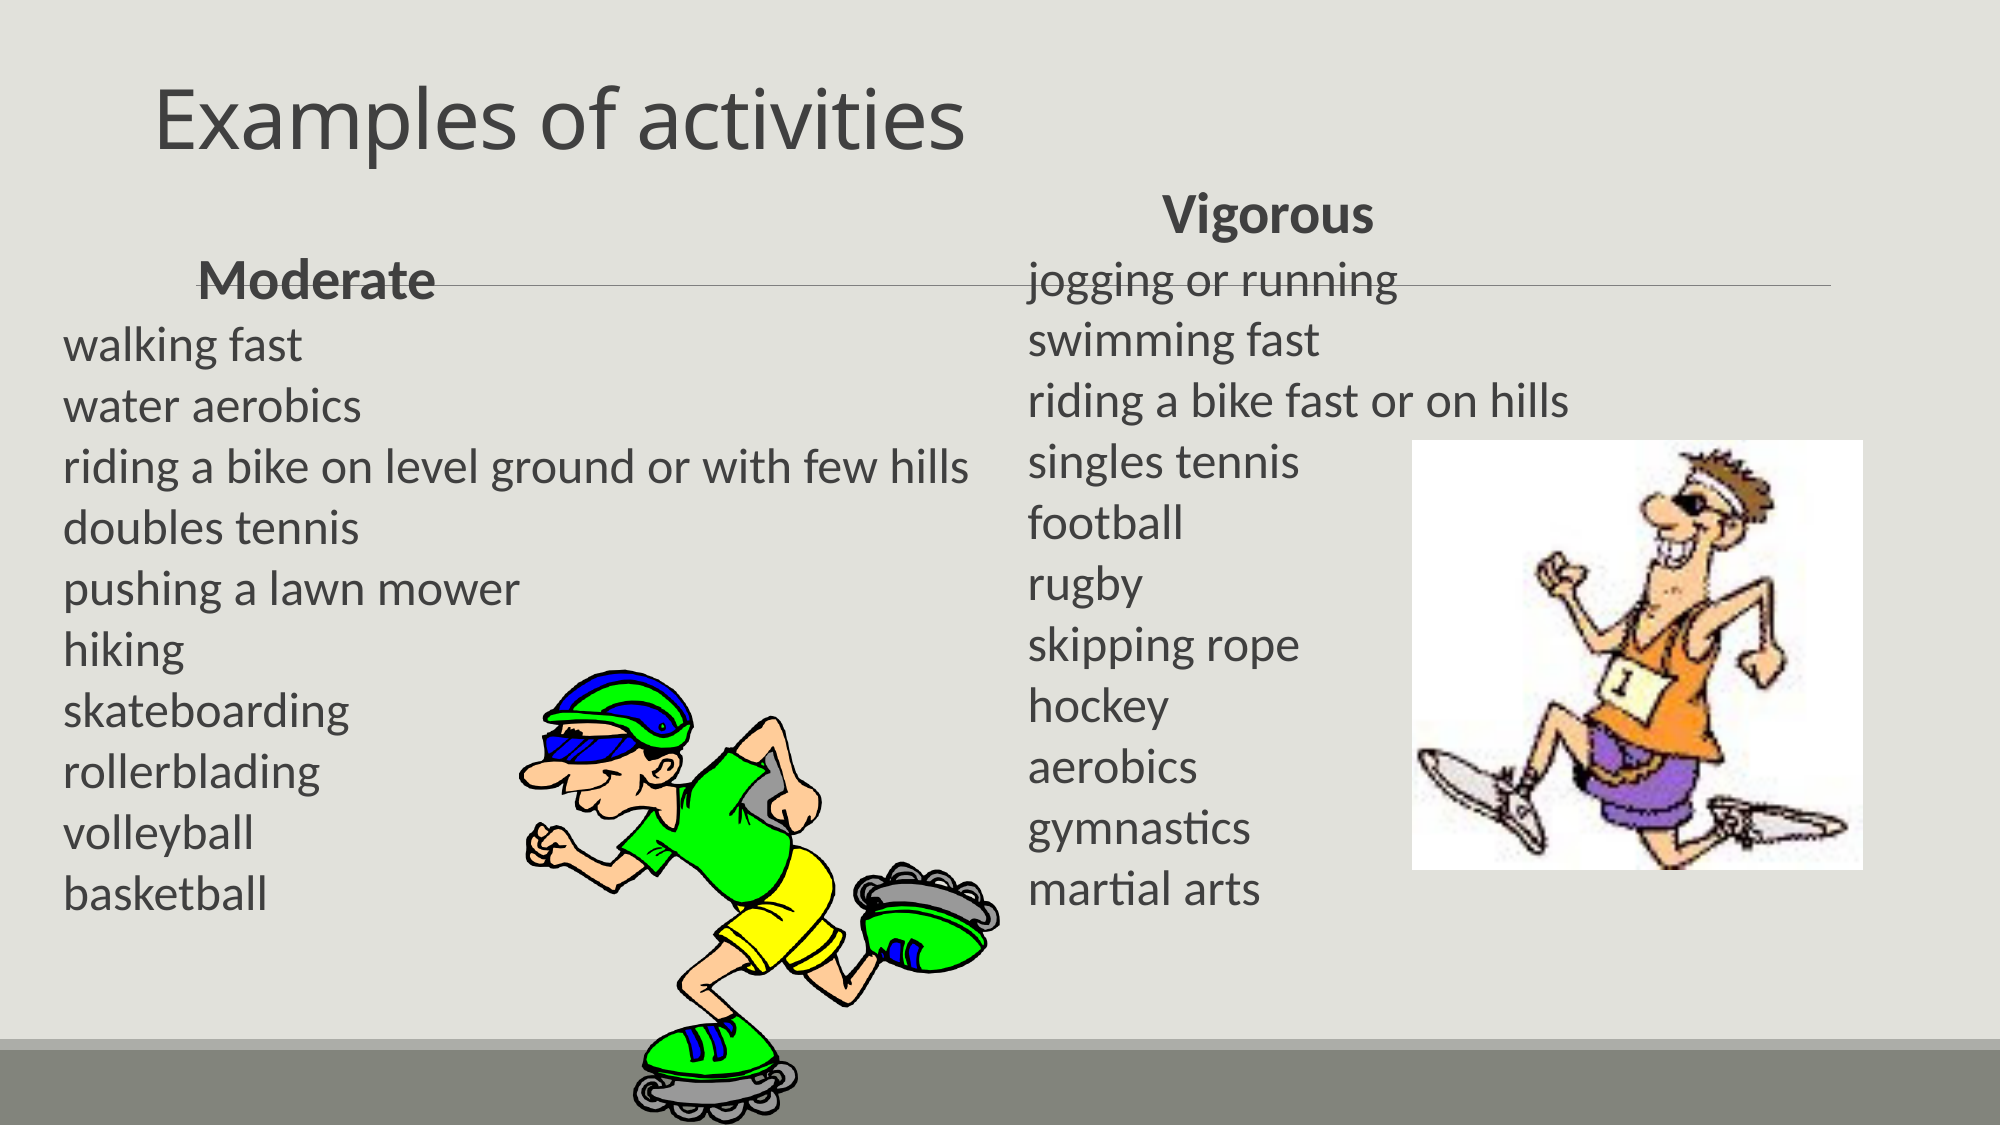

# Examples of activities
		Moderate
walking fast
water aerobics
riding a bike on level ground or with few hills
doubles tennis
pushing a lawn mower
hiking
skateboarding
rollerblading
volleyball
basketball
		Vigorous
jogging or running
swimming fast
riding a bike fast or on hills
singles tennis
football
rugby
skipping rope
hockey
aerobics
gymnastics
martial arts